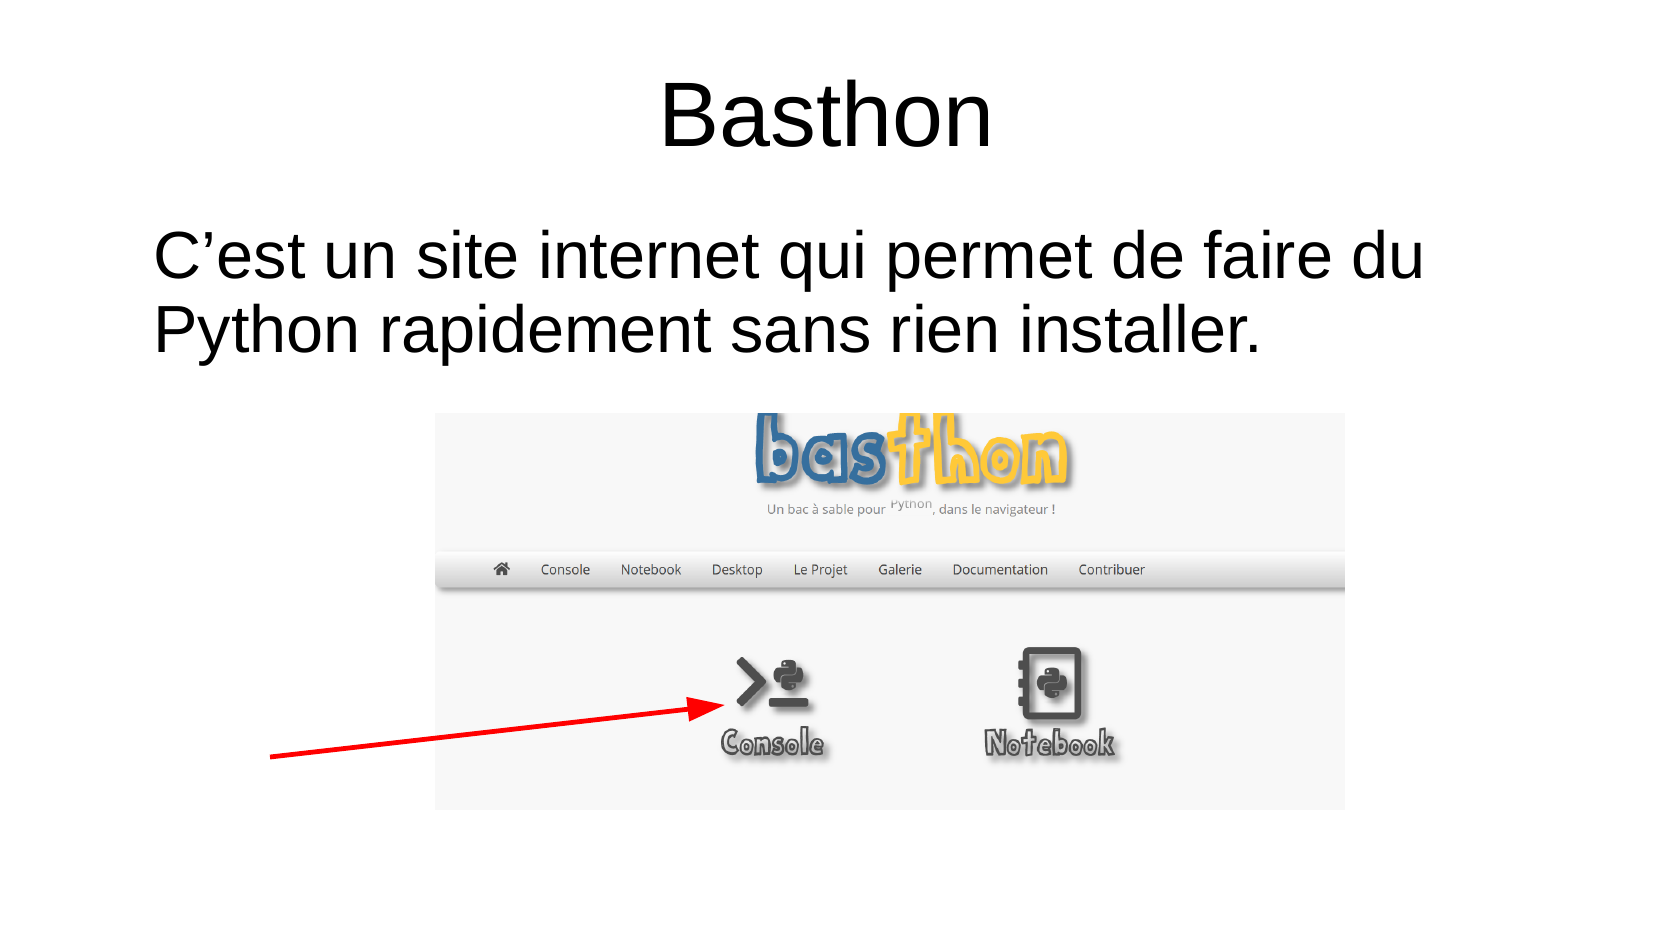

# Basthon
C’est un site internet qui permet de faire du Python rapidement sans rien installer.